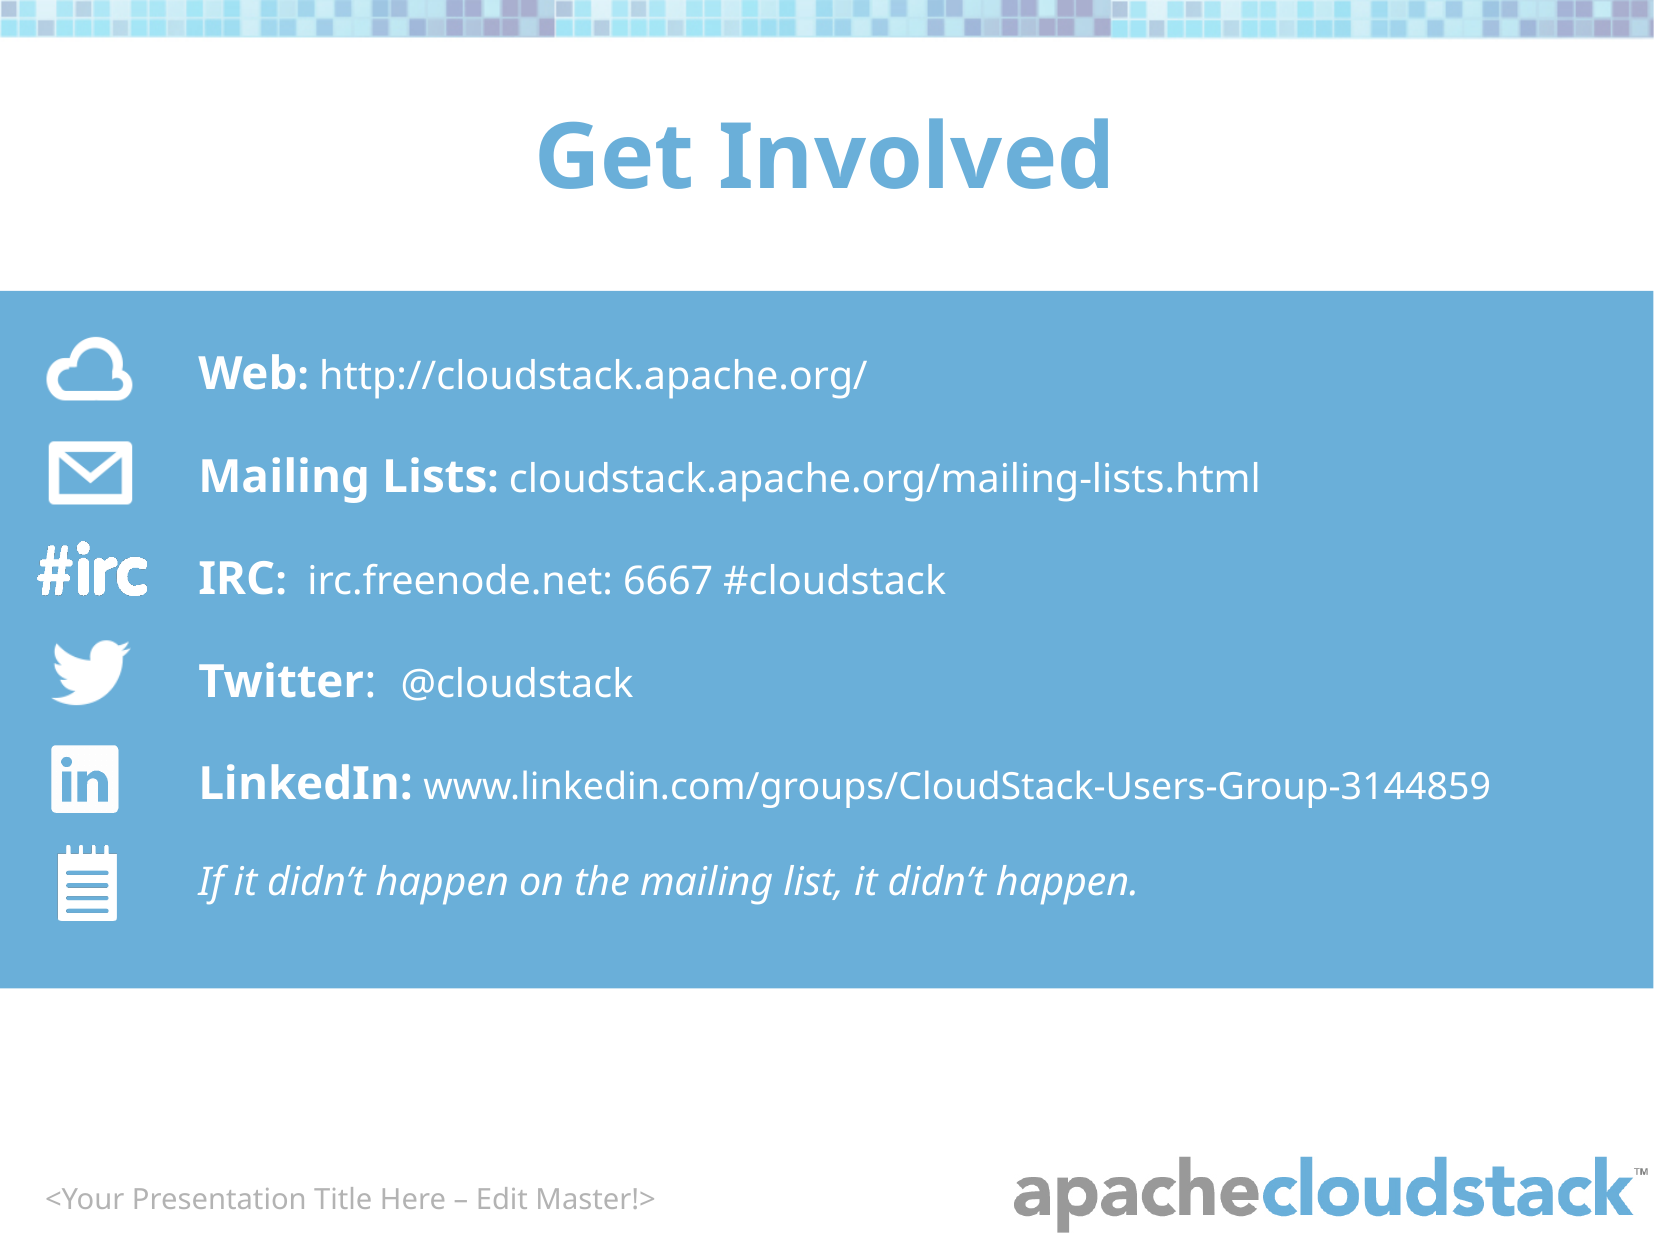

# Get Involved
Web: http://cloudstack.apache.org/
Mailing Lists: cloudstack.apache.org/mailing-lists.html
IRC:  irc.freenode.net: 6667 #cloudstack
Twitter:  @cloudstack
LinkedIn: www.linkedin.com/groups/CloudStack-Users-Group-3144859
If it didn’t happen on the mailing list, it didn’t happen.